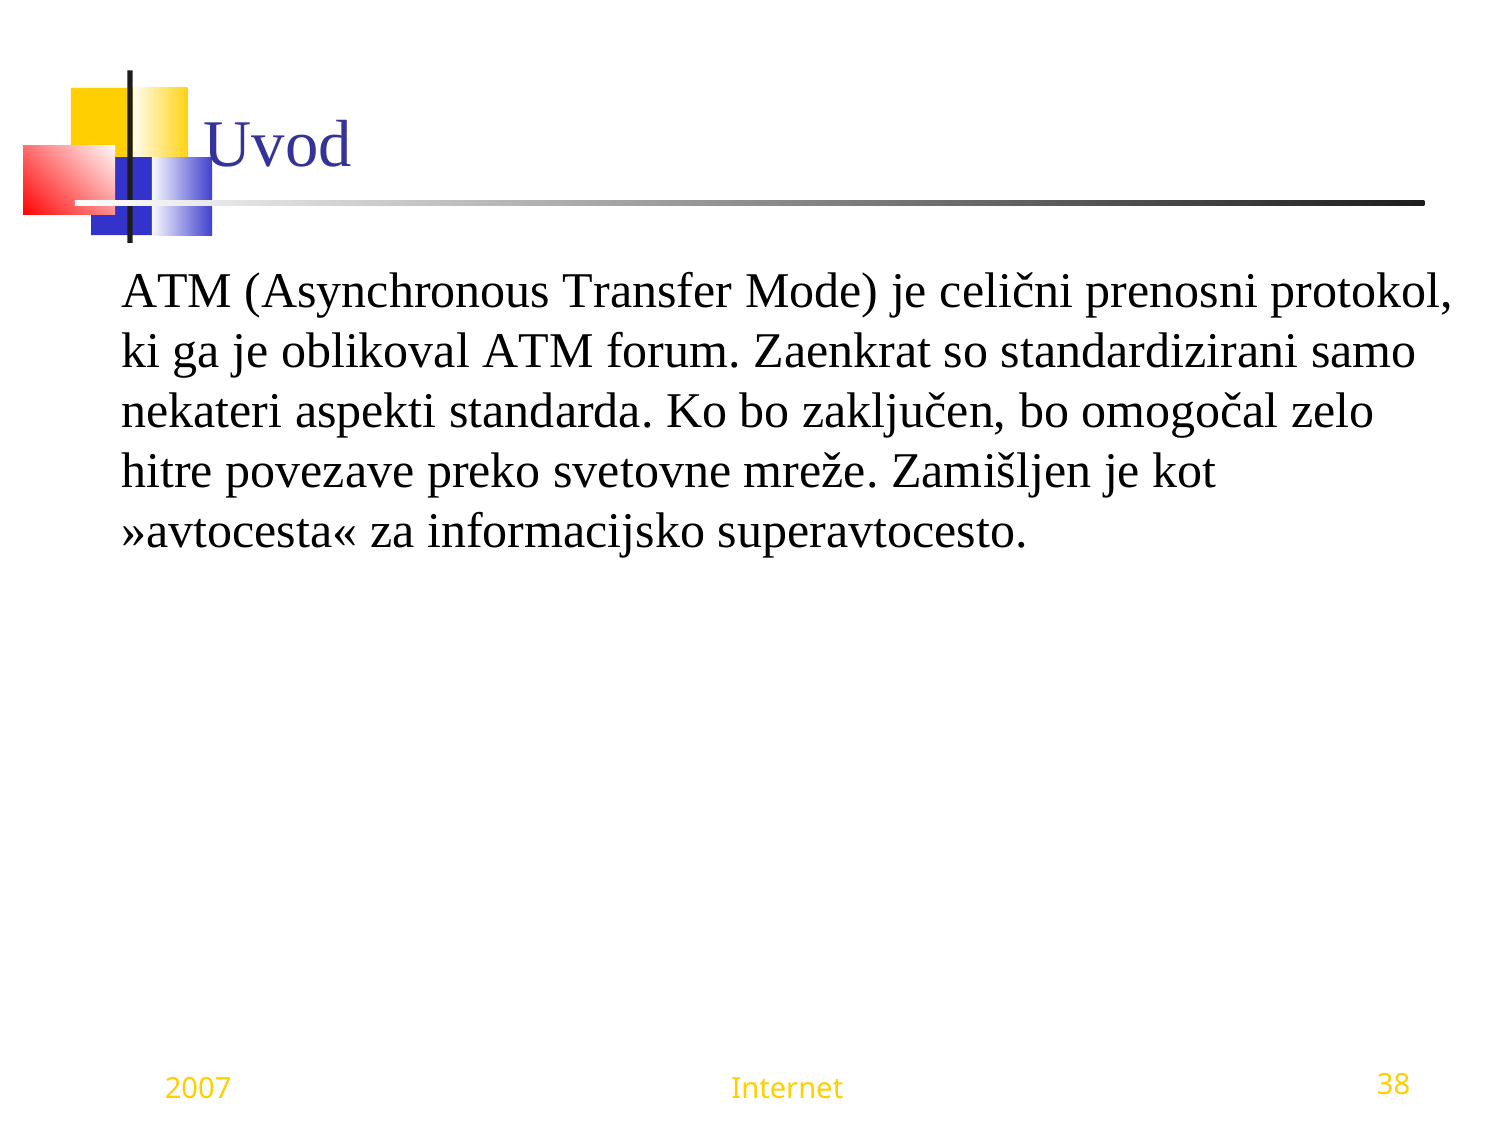

# Uvod
	ATM (Asynchronous Transfer Mode) je celični prenosni protokol, ki ga je oblikoval ATM forum. Zaenkrat so standardizirani samo nekateri aspekti standarda. Ko bo zaključen, bo omogočal zelo hitre povezave preko svetovne mreže. Zamišljen je kot »avtocesta« za informacijsko superavtocesto.
2007
Internet